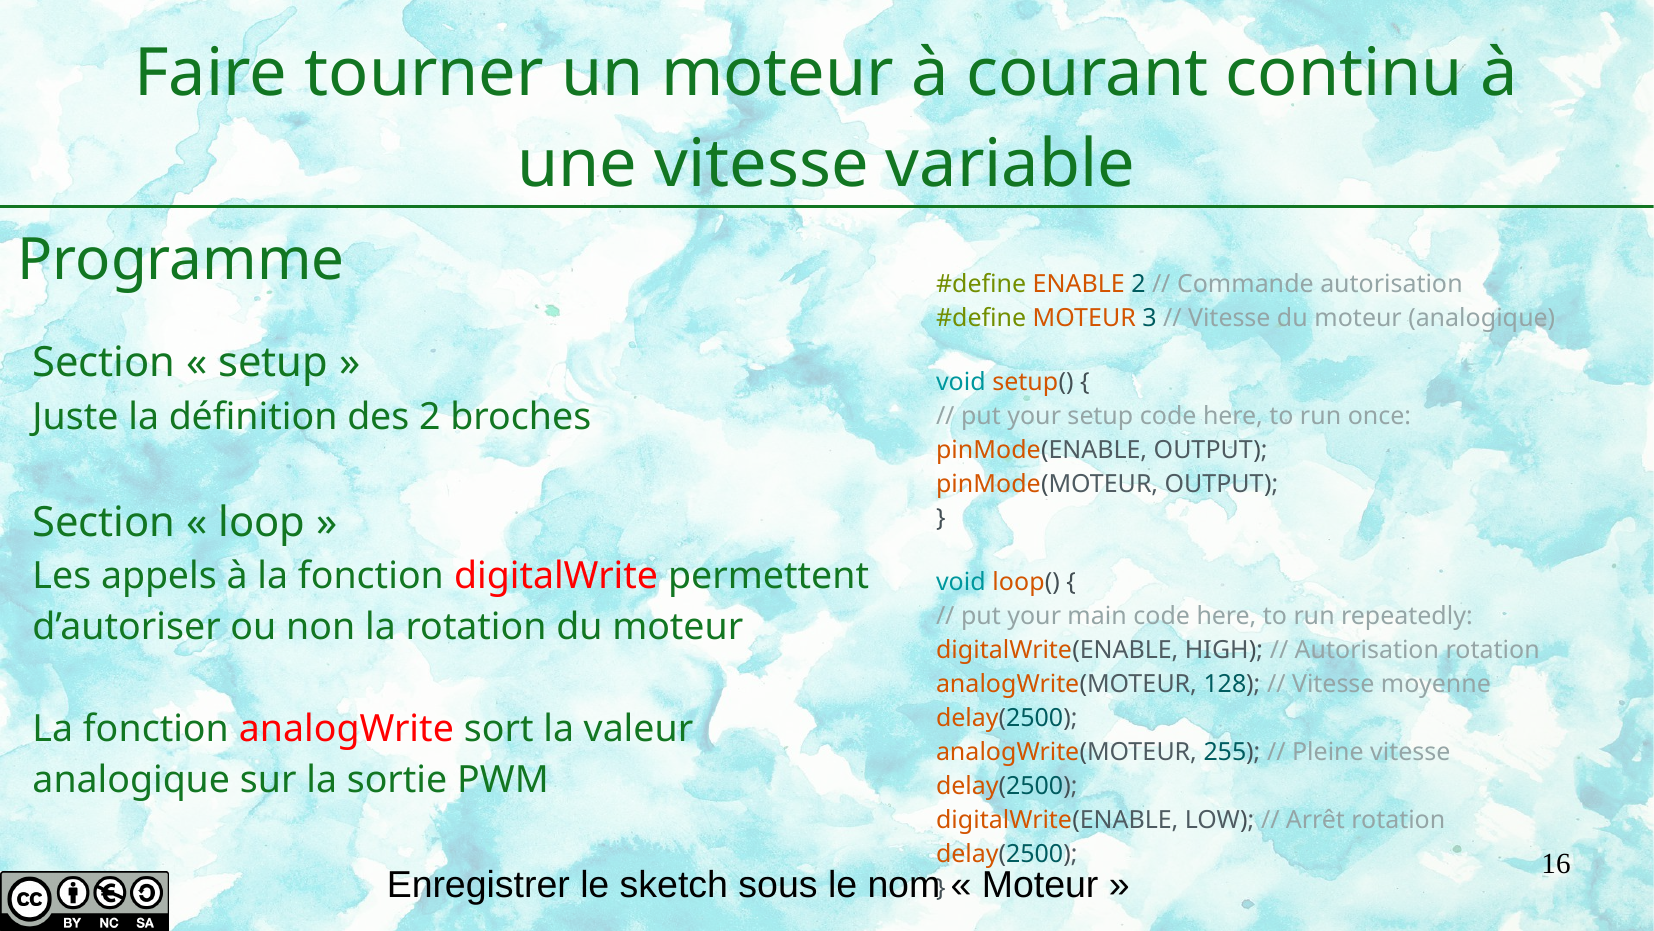

# Faire tourner un moteur à courant continu à une vitesse variable
Programme
#define ENABLE 2 // Commande autorisation
#define MOTEUR 3 // Vitesse du moteur (analogique)
void setup() {
// put your setup code here, to run once:
pinMode(ENABLE, OUTPUT);
pinMode(MOTEUR, OUTPUT);
}
void loop() {
// put your main code here, to run repeatedly:
digitalWrite(ENABLE, HIGH); // Autorisation rotation
analogWrite(MOTEUR, 128); // Vitesse moyenne
delay(2500);
analogWrite(MOTEUR, 255); // Pleine vitesse
delay(2500);
digitalWrite(ENABLE, LOW); // Arrêt rotation
delay(2500);
}
Section « setup »
Juste la définition des 2 broches
Section « loop »
Les appels à la fonction digitalWrite permettent d’autoriser ou non la rotation du moteur
La fonction analogWrite sort la valeur analogique sur la sortie PWM
16
Enregistrer le sketch sous le nom « Moteur »